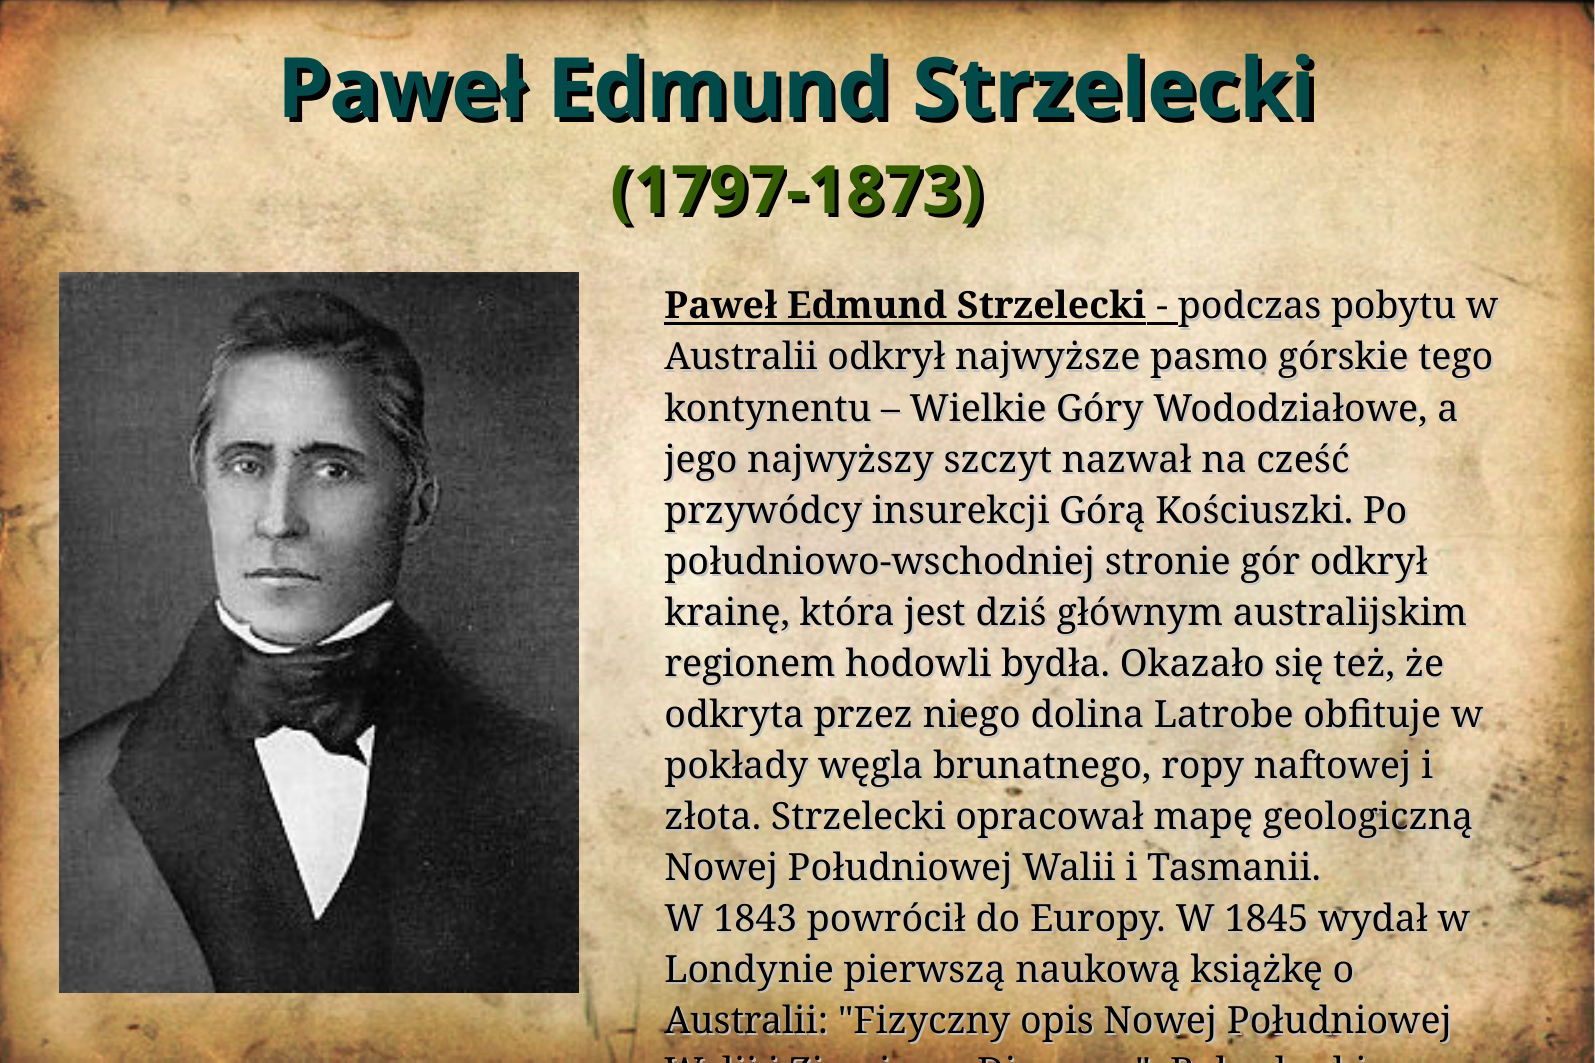

# Paweł Edmund Strzelecki (1797-1873)
Paweł Edmund Strzelecki - podczas pobytu w Australii odkrył najwyższe pasmo górskie tego kontynentu – Wielkie Góry Wododziałowe, a jego najwyższy szczyt nazwał na cześć przywódcy insurekcji Górą Kościuszki. Po południowo-wschodniej stronie gór odkrył krainę, która jest dziś głównym australijskim regionem hodowli bydła. Okazało się też, że odkryta przez niego dolina Latrobe obfituje w pokłady węgla brunatnego, ropy naftowej i złota. Strzelecki opracował mapę geologiczną Nowej Południowej Walii i Tasmanii.
W 1843 powrócił do Europy. W 1845 wydał w Londynie pierwszą naukową książkę o Australii: "Fizyczny opis Nowej Południowej Walii i Ziemi van Diemena". Był członkiem Royal Society of London (od 1853). Jego imieniem nazwano w Australii pasmo górskie, 2 szczyty, jezioro i rzekę.